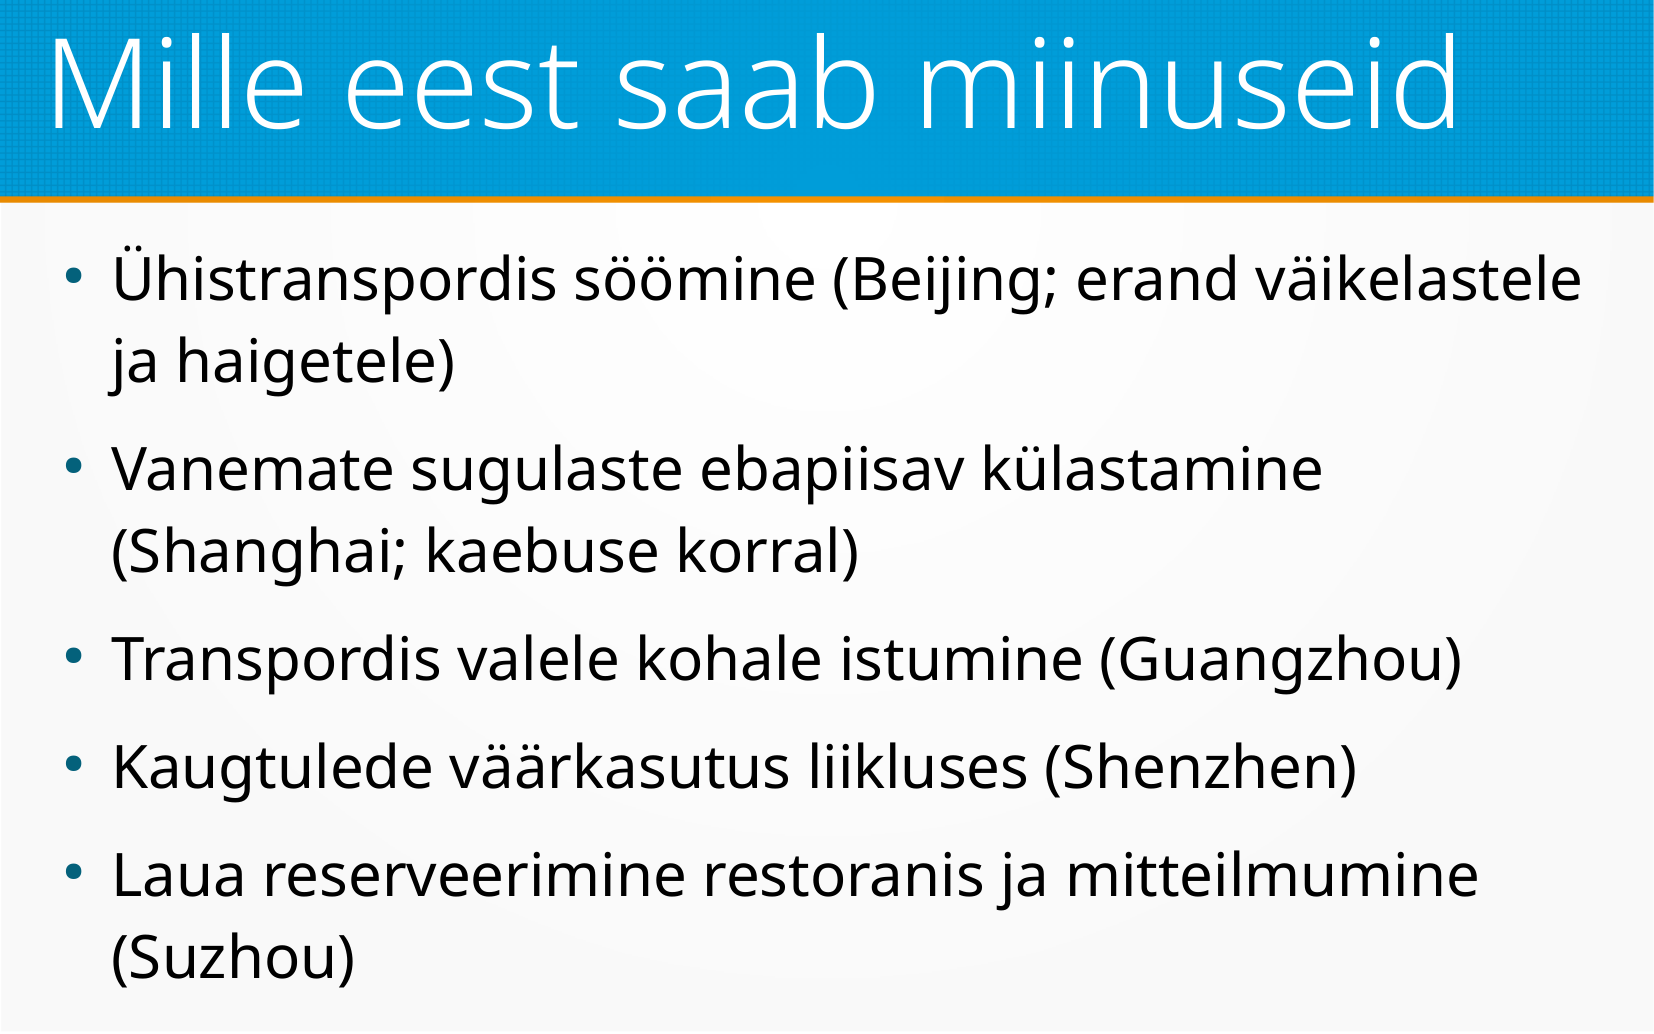

# Mille eest saab miinuseid
Ühistranspordis söömine (Beijing; erand väikelastele ja haigetele)
Vanemate sugulaste ebapiisav külastamine (Shanghai; kaebuse korral)
Transpordis valele kohale istumine (Guangzhou)
Kaugtulede väärkasutus liikluses (Shenzhen)
Laua reserveerimine restoranis ja mitteilmumine (Suzhou)